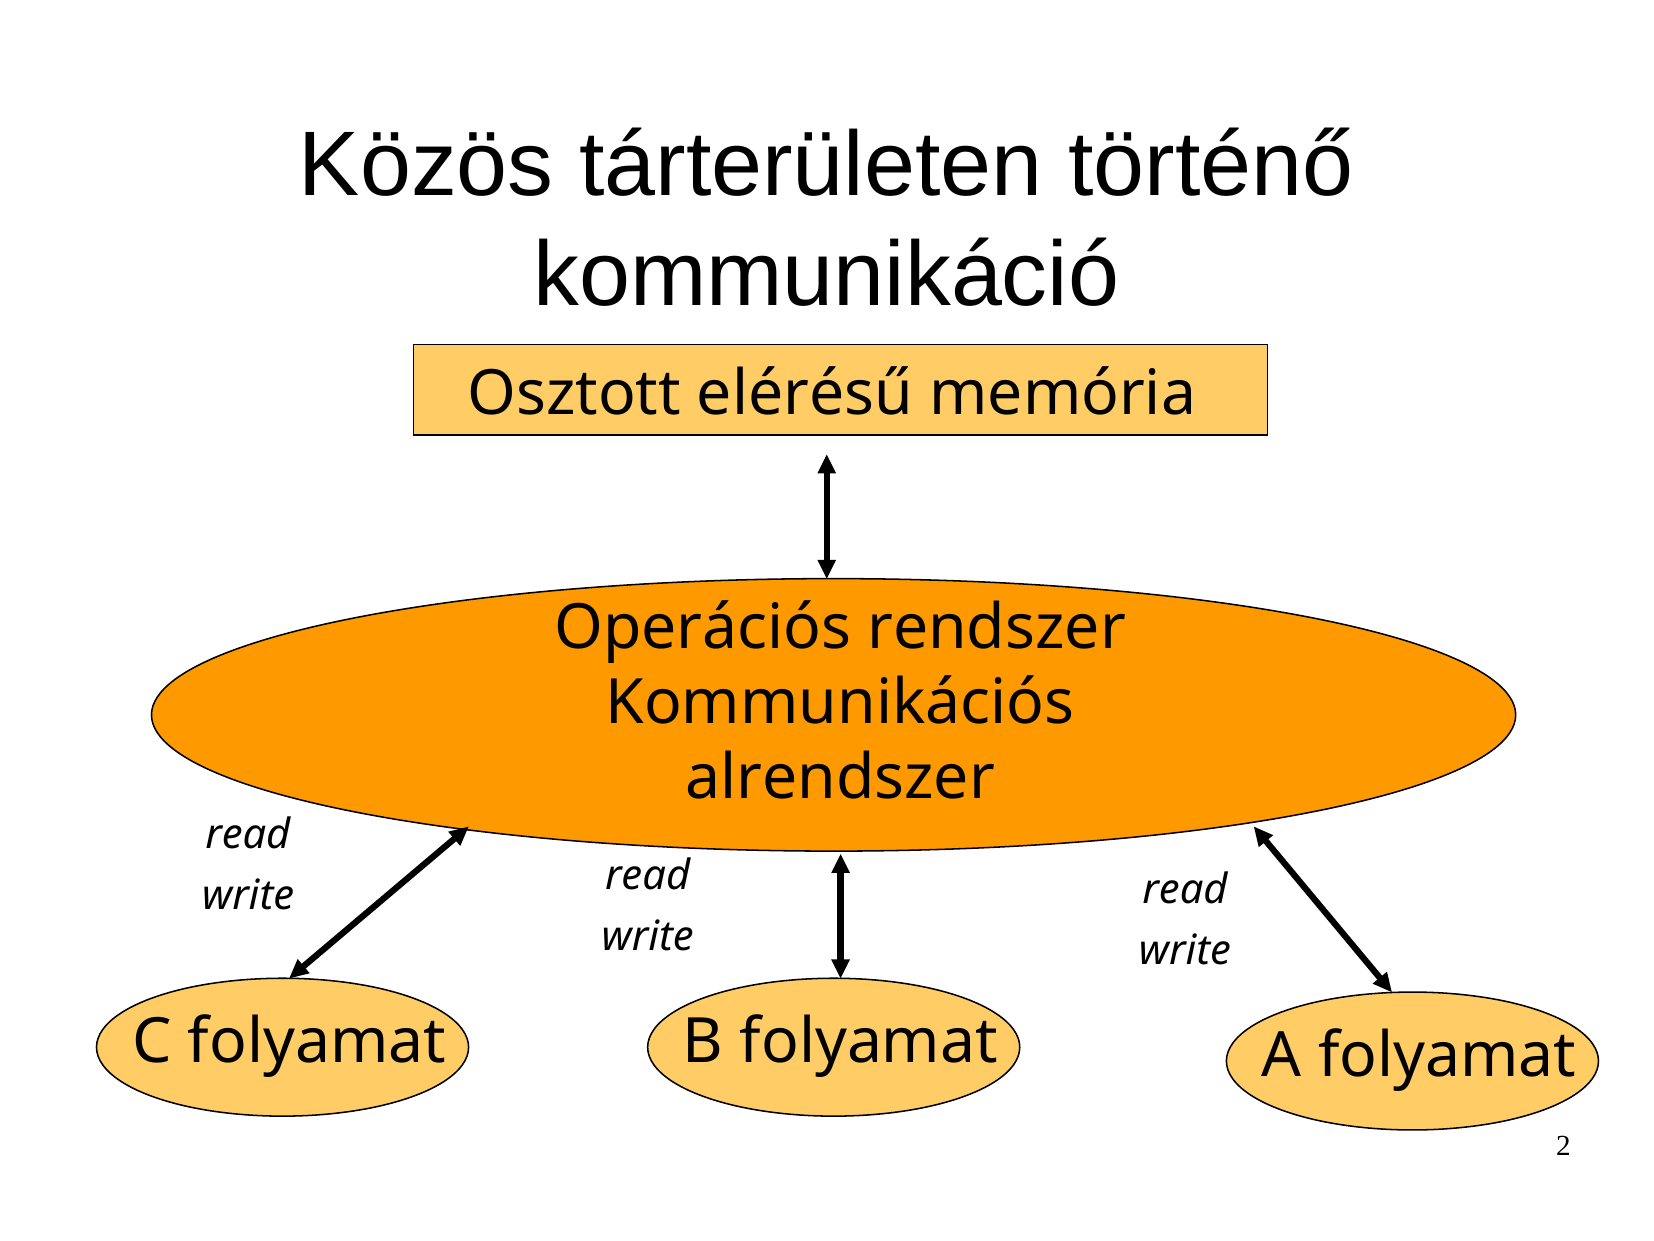

# Közös tárterületen történő kommunikáció
Osztott elérésű memória
read
write
read
write
read
write
Operációs rendszer Kommunikációs alrendszer
C folyamat
B folyamat
A folyamat
2